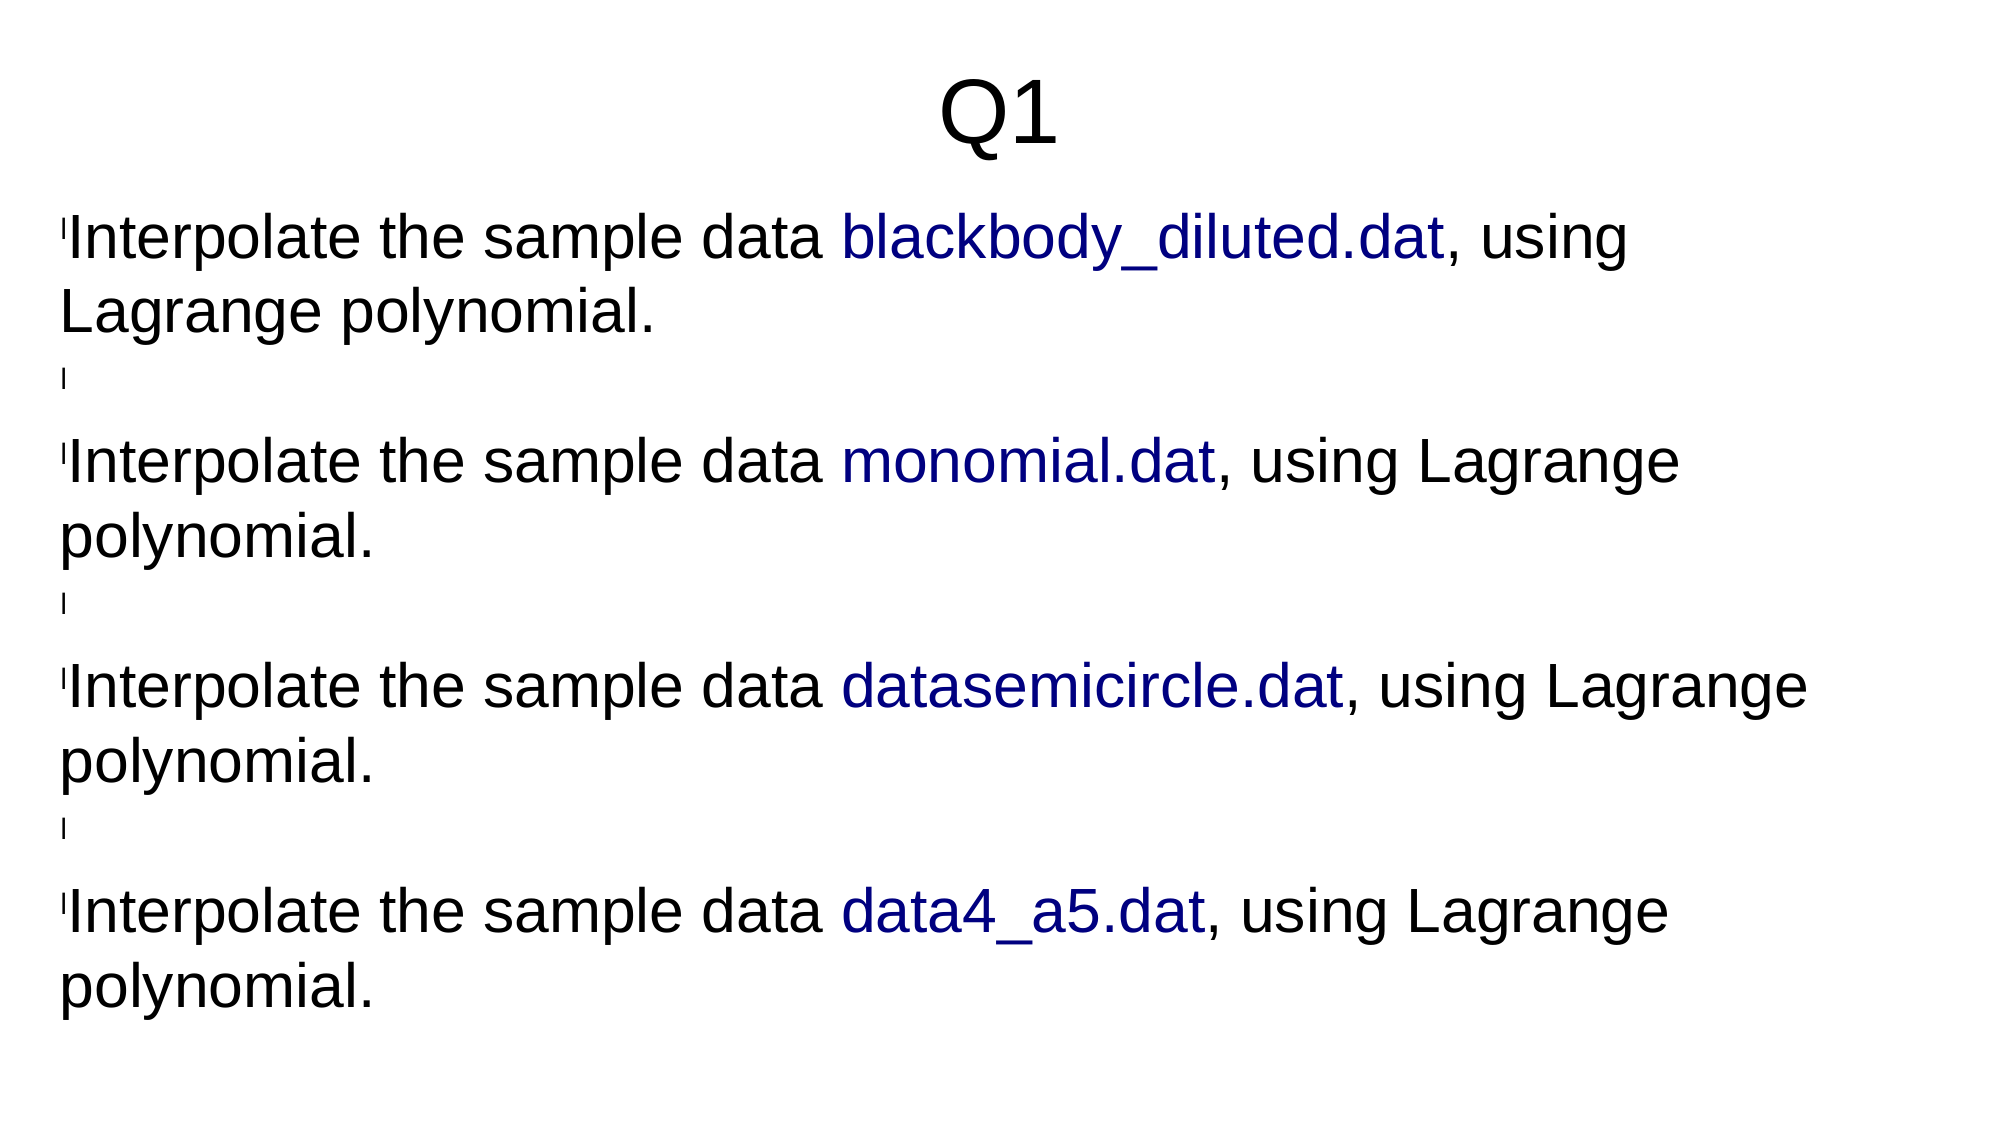

Q1
Interpolate the sample data blackbody_diluted.dat, using Lagrange polynomial.
Interpolate the sample data monomial.dat, using Lagrange polynomial.
Interpolate the sample data datasemicircle.dat, using Lagrange polynomial.
Interpolate the sample data data4_a5.dat, using Lagrange polynomial.